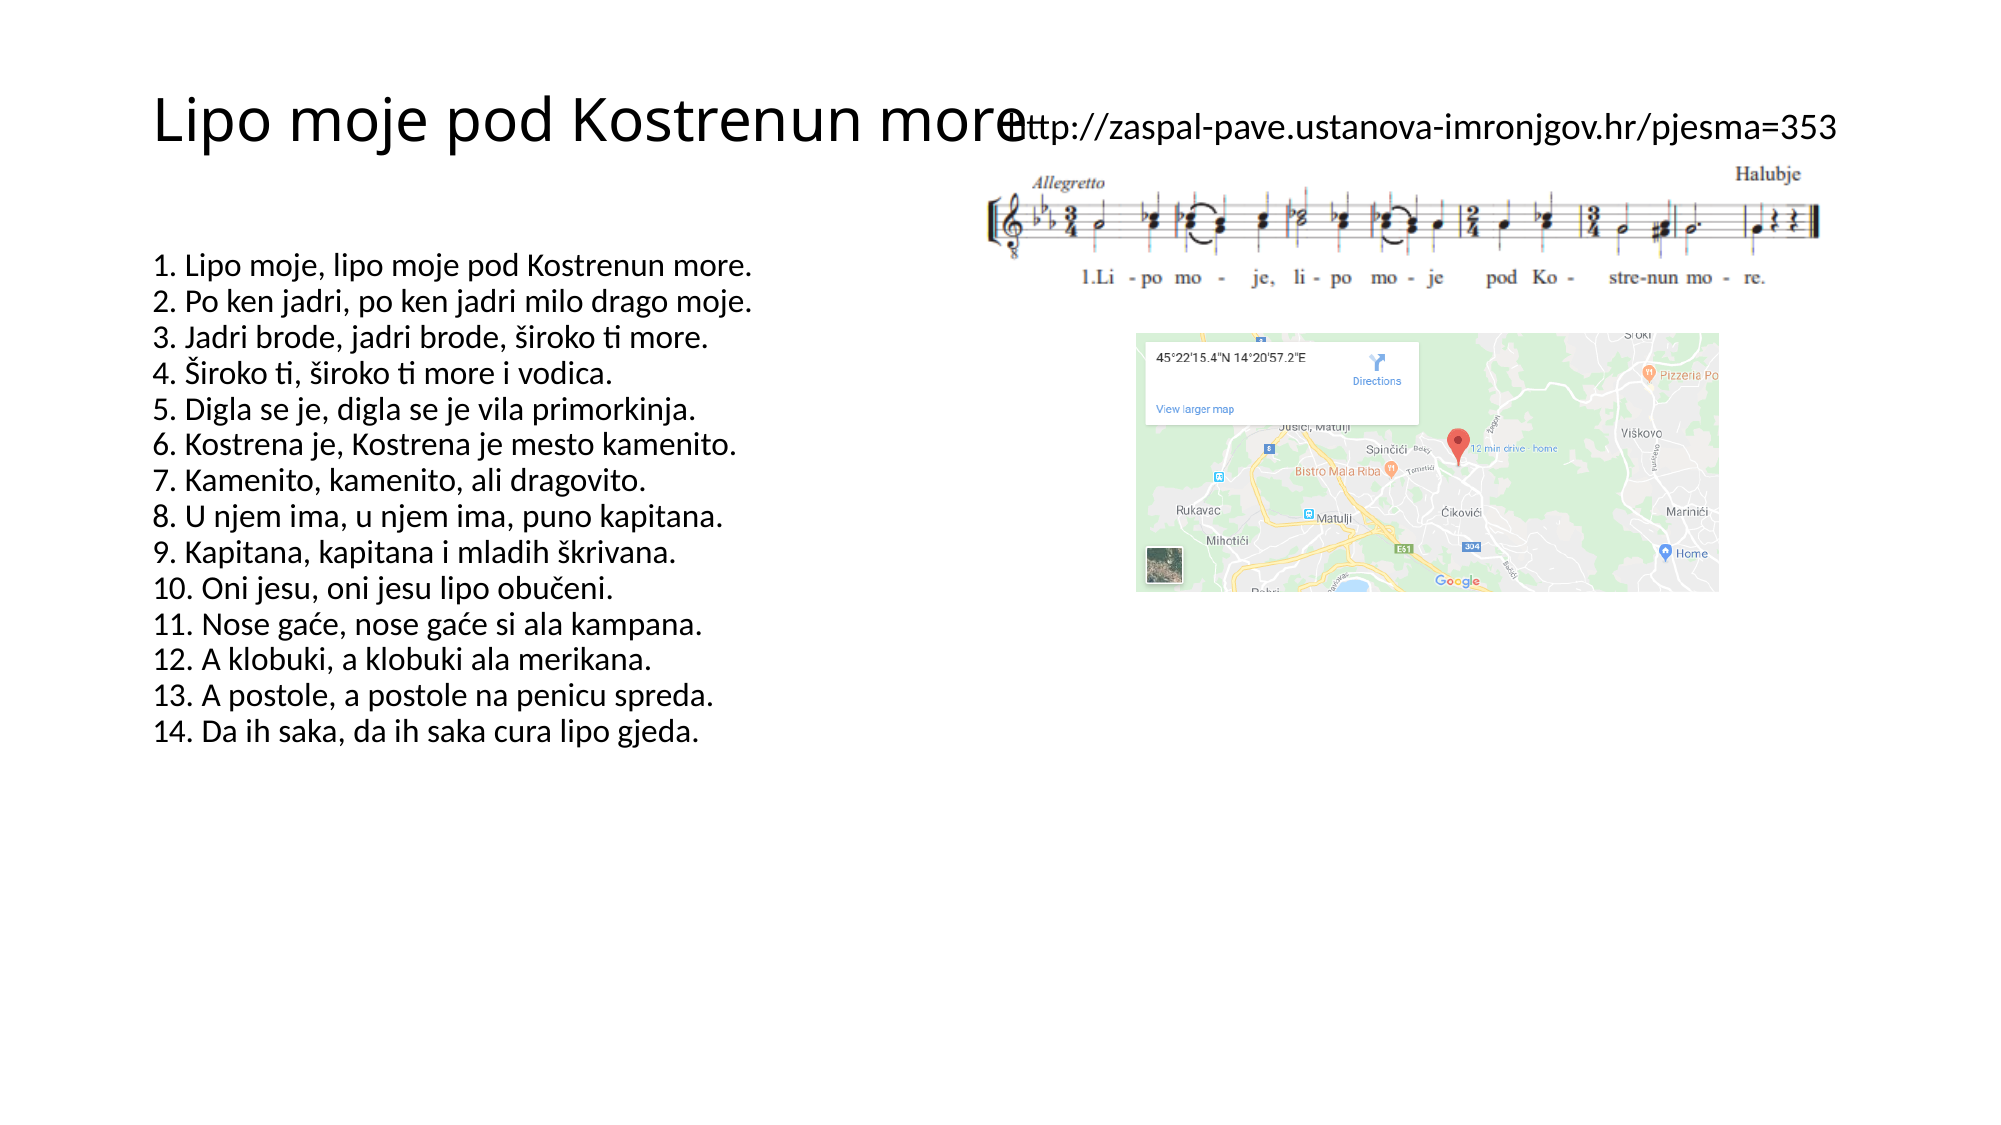

# Lipo moje pod Kostrenun more
http://zaspal-pave.ustanova-imronjgov.hr/pjesma=353
1. Lipo moje, lipo moje pod Kostrenun more. 2. Po ken jadri, po ken jadri milo drago moje. 3. Jadri brode, jadri brode, široko ti more.
4. Široko ti, široko ti more i vodica.
5. Digla se je, digla se je vila primorkinja.
6. Kostrena je, Kostrena je mesto kamenito. 7. Kamenito, kamenito, ali dragovito.
8. U njem ima, u njem ima, puno kapitana.
9. Kapitana, kapitana i mladih škrivana.
10. Oni jesu, oni jesu lipo obučeni.
11. Nose gaće, nose gaće si ala kampana.
12. A klobuki, a klobuki ala merikana.
13. A postole, a postole na penicu spreda.
14. Da ih saka, da ih saka cura lipo gjeda.